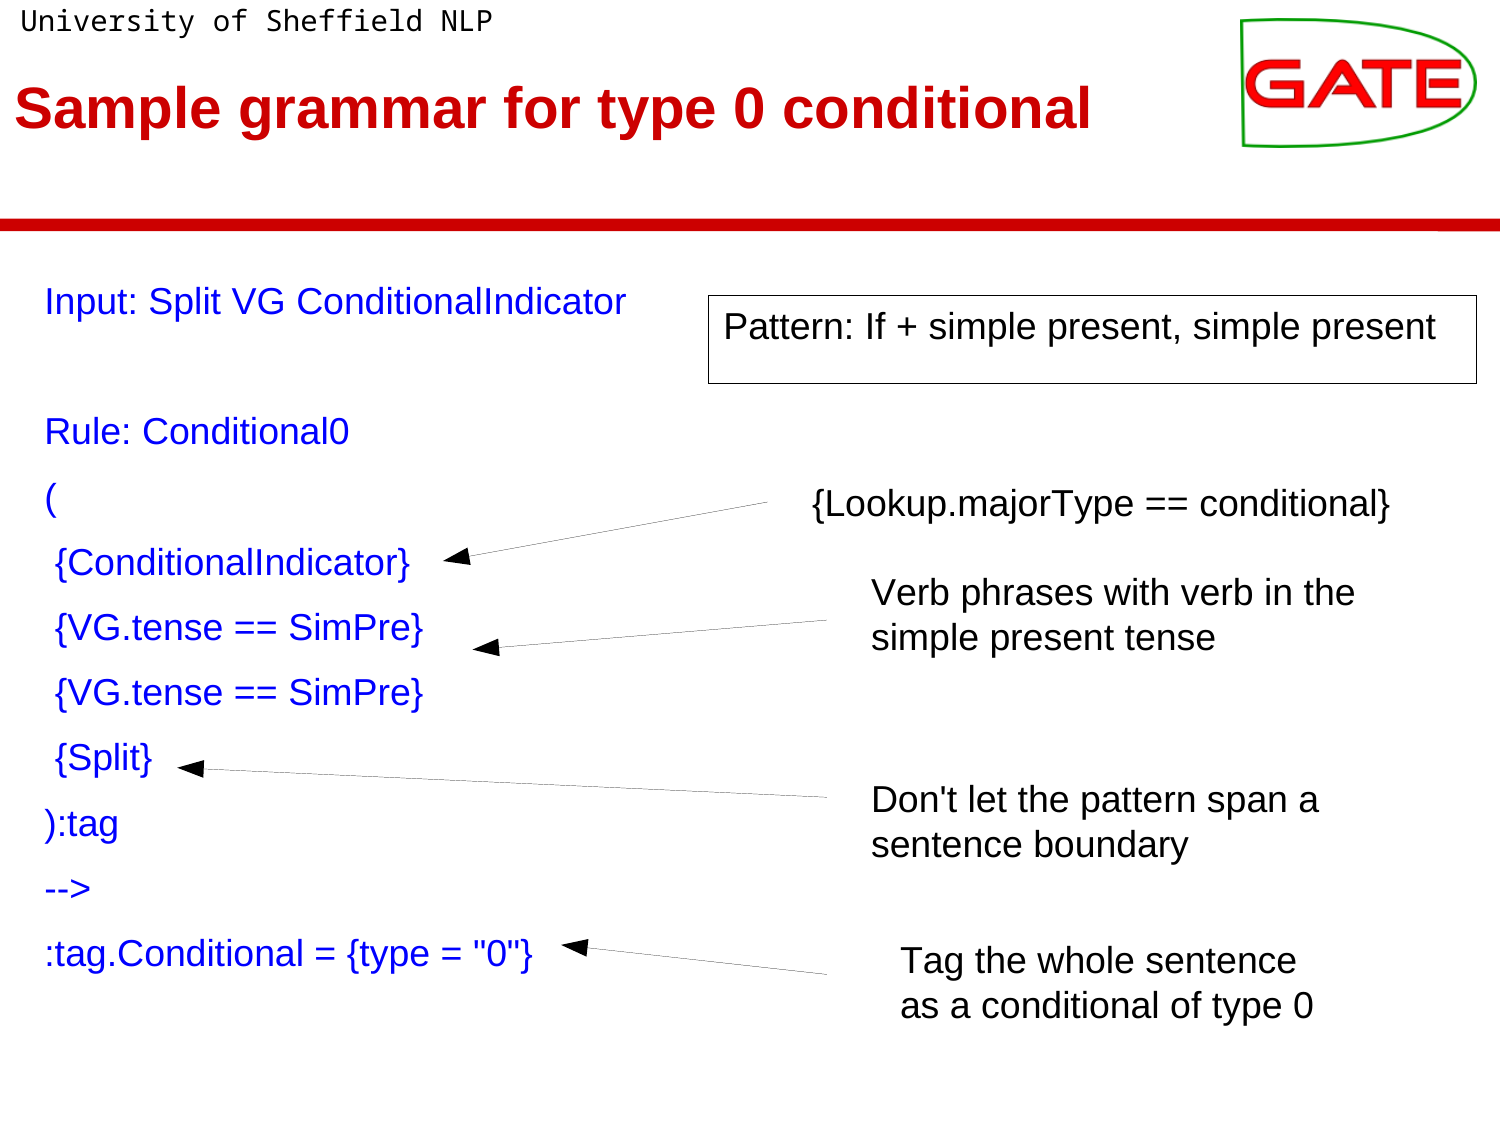

# Sample grammar for type 0 conditional
Input: Split VG ConditionalIndicator
Rule: Conditional0
(
 {ConditionalIndicator}
 {VG.tense == SimPre}
 {VG.tense == SimPre}
 {Split}
):tag
-->
:tag.Conditional = {type = "0"}
Pattern: If + simple present, simple present
{Lookup.majorType == conditional}
Verb phrases with verb in the simple present tense
Don't let the pattern span a sentence boundary
Tag the whole sentence as a conditional of type 0